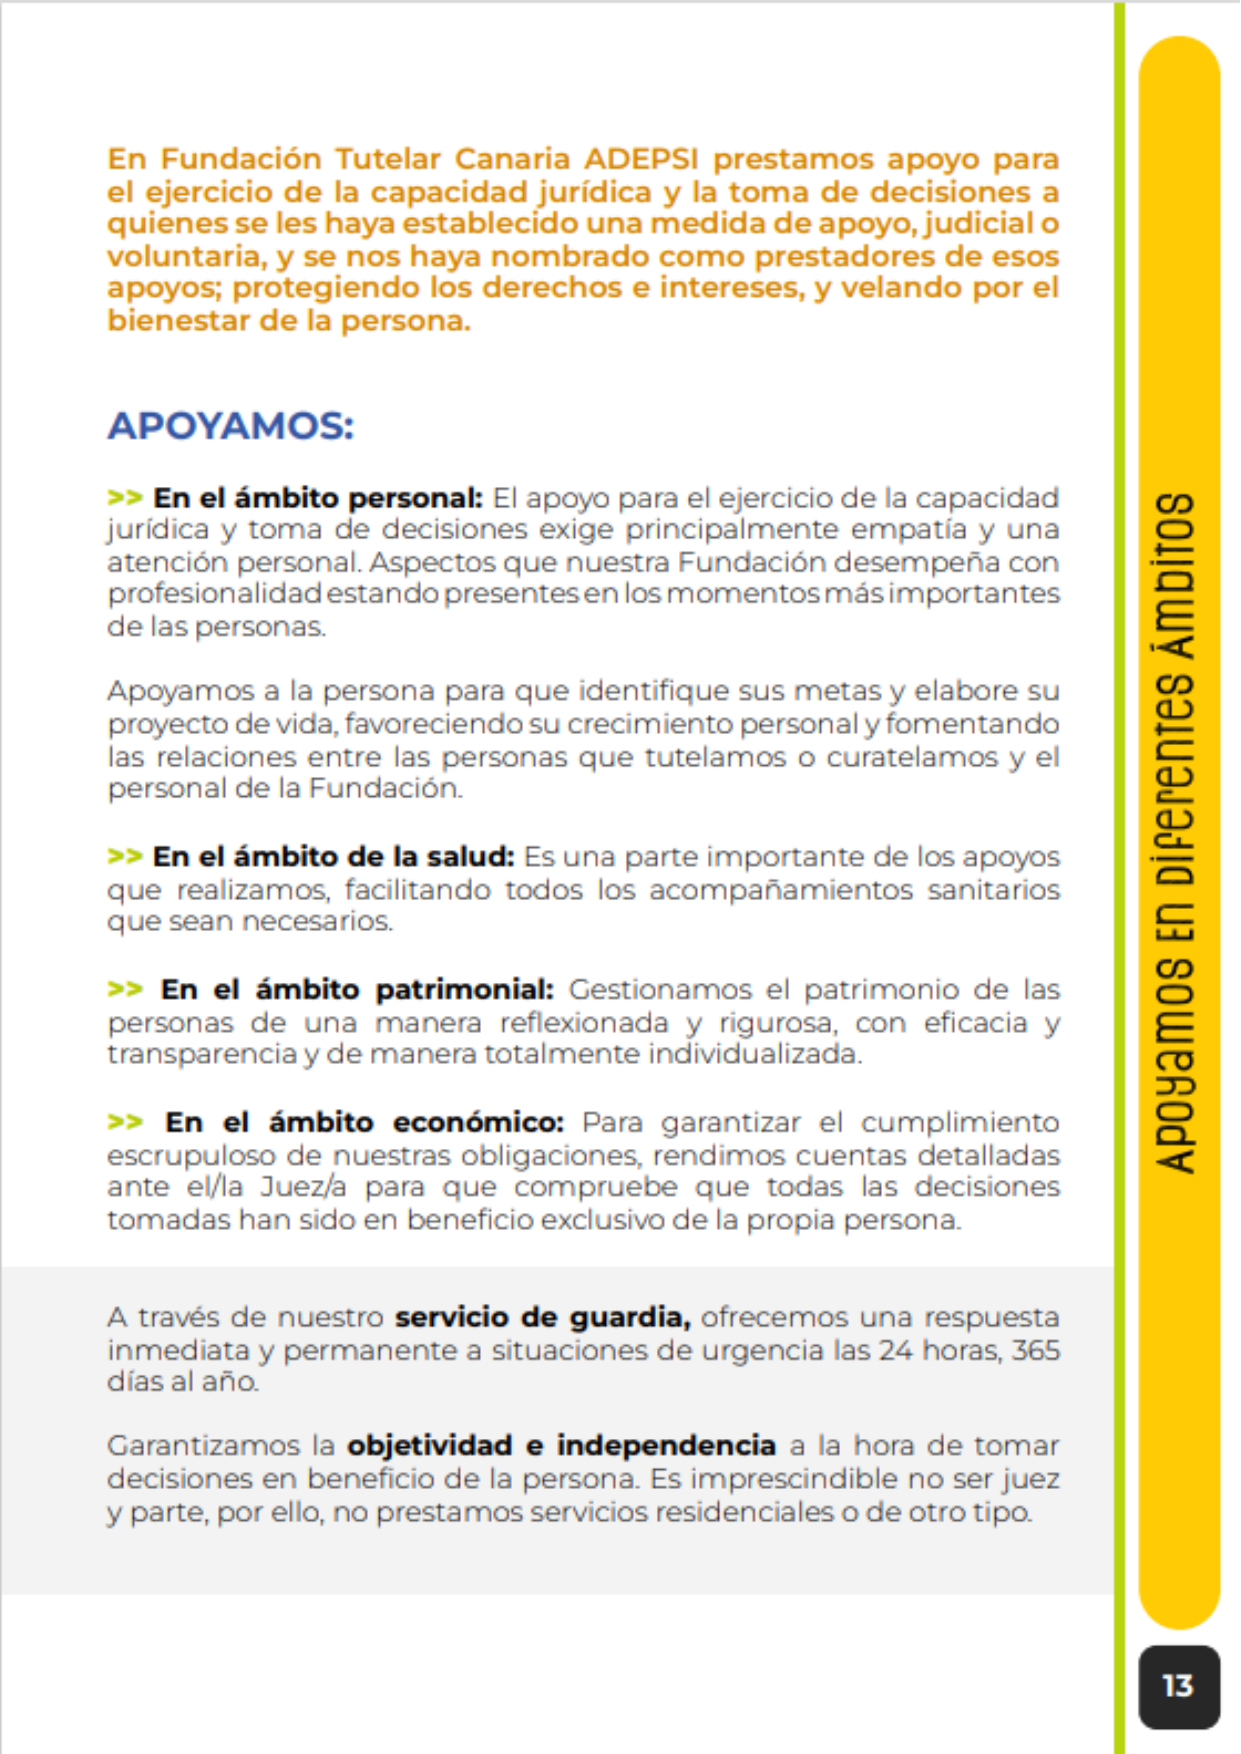

En Fundación Tutelar Canaria ADEPSI prestamos apoyo para
el ejercicio de la capacidad jurídica y la toma de decisiones a
quienes se les haya establecido una medida de apoyo, judicial o
voluntaria, y se nos haya nombrado como prestadores de esos
apoyos; protegiendo los derechos e intereses, y velando por el
bienestar de la persona.
APOYAMOS:
>>
En el ámbito personal:
El apoyo para el ejercicio de la capacidad
jurídica y toma de decisiones exige principalmente empatía y una
atención personal. Aspectos que nuestra Fundación desempeña con
profesionalidad estando presentes en los momentos más importantes
de las personas.
Apoyamos a la persona para que identifique sus metas y elabore su
proyecto de vida, favoreciendo su crecimiento personal y fomentando
las relaciones entre las personas que tutelamos o curatelamos y el
personal de la Fundación.
>>
 En el ámbito de la salud: Es una parte importante de los apoyos
que realizamos, facilitando todos los acompañamientos sanitarios
que sean necesarios.
>>
En el ámbito patrimonial: Gestionamos el patrimonio de las
personas
de
una
manera
reflexionada
y
rigurosa,
con
eficacia
y
transparencia y de manera totalmente individualizada.
>>
En
el
ámbito
económico:
Para
garantizar
el
cumplimiento
escrupuloso de nuestras obligaciones, rendimos cuentas detalladas
ante
el/la
Juez/a
para
que
compruebe
que
todas
las
decisiones
tomadas han sido en beneficio exclusivo de la propia persona.
A través de nuestro servicio de guardia, ofrecemos una respuesta
inmediata y permanente a situaciones de urgencia las 24 horas, 365
días al año.
Garantizamos la objetividad e independencia a la hora de tomar
decisiones en beneficio de la persona. Es imprescindible no ser juez
y parte, por ello, no prestamos servicios residenciales o de otro tipo.
13